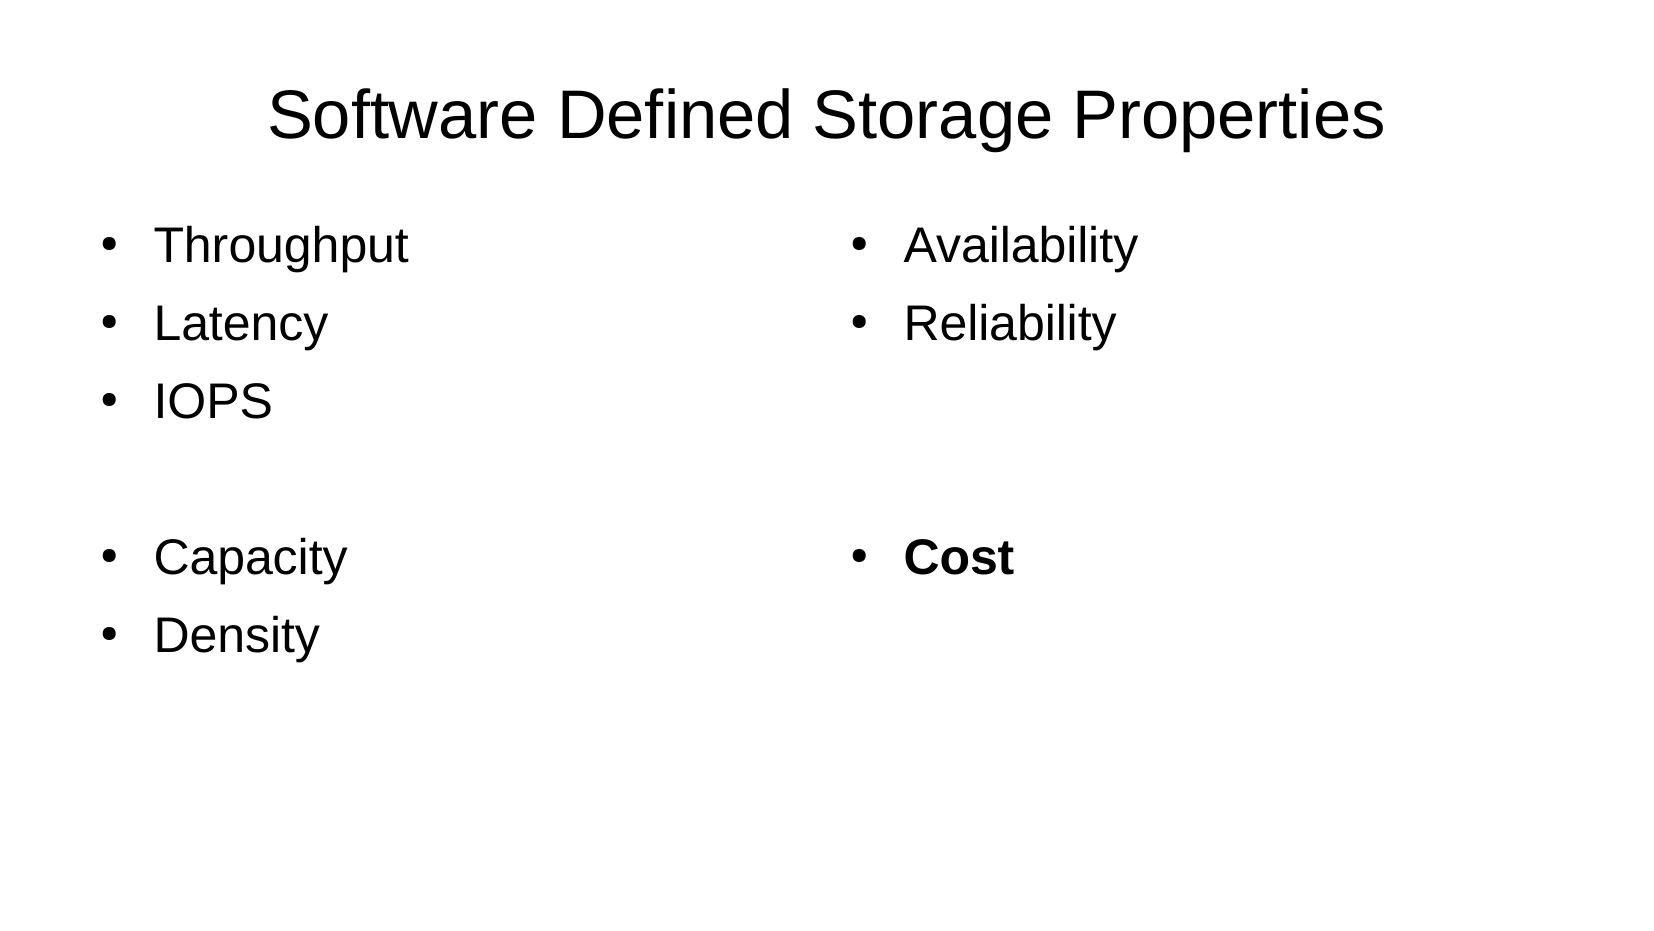

# Software Defined Storage Properties
Throughput
Latency
IOPS
Capacity
Density
Availability
Reliability
Cost